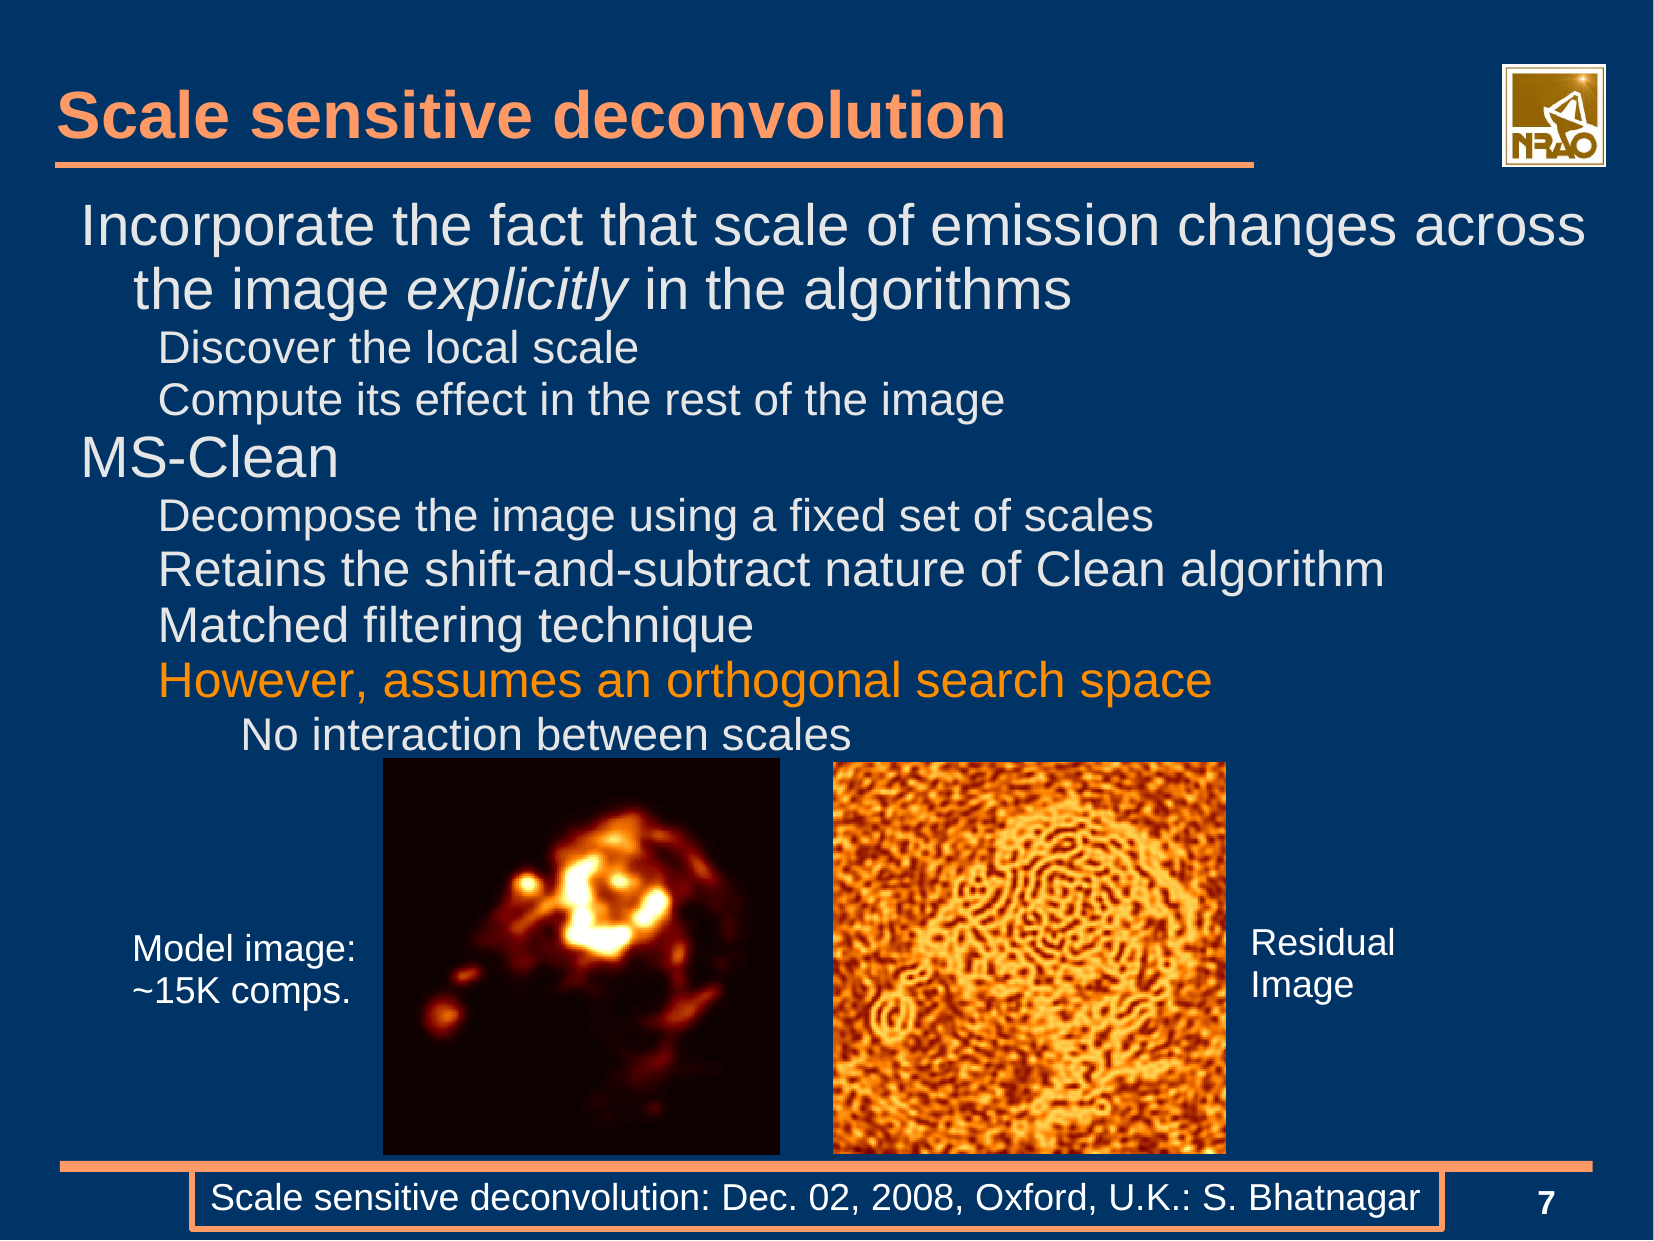

# Scale sensitive deconvolution
Incorporate the fact that scale of emission changes across the image explicitly in the algorithms
Discover the local scale
Compute its effect in the rest of the image
MS-Clean
Decompose the image using a fixed set of scales
Retains the shift-and-subtract nature of Clean algorithm
Matched filtering technique
However, assumes an orthogonal search space
No interaction between scales
Residual Image
Model image: ~15K comps.